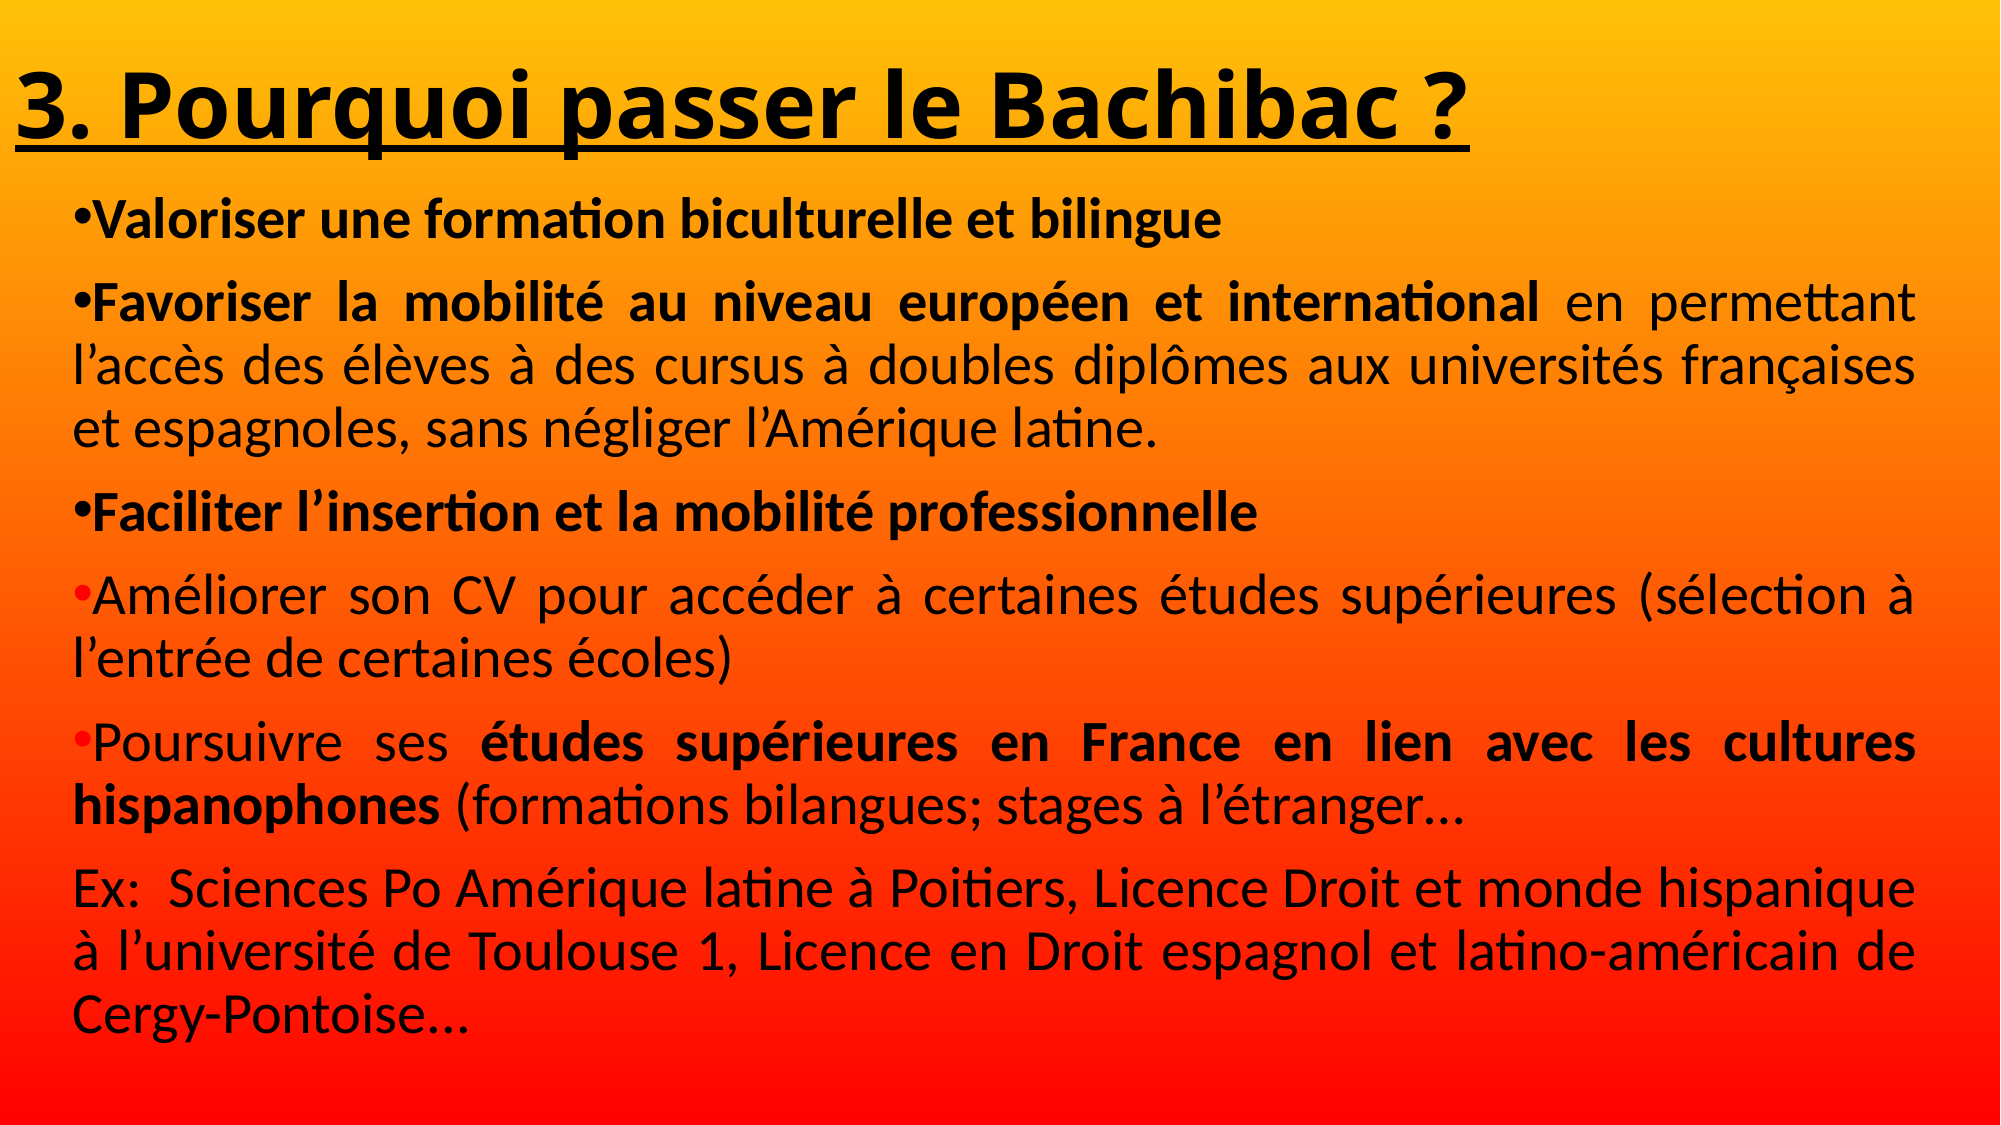

# 3. Pourquoi passer le Bachibac ?
Valoriser une formation biculturelle et bilingue
Favoriser la mobilité au niveau européen et international en permettant l’accès des élèves à des cursus à doubles diplômes aux universités françaises et espagnoles, sans négliger l’Amérique latine.
Faciliter l’insertion et la mobilité professionnelle
Améliorer son CV pour accéder à certaines études supérieures (sélection à l’entrée de certaines écoles)
Poursuivre ses études supérieures en France en lien avec les cultures hispanophones (formations bilangues; stages à l’étranger…
Ex: Sciences Po Amérique latine à Poitiers, Licence Droit et monde hispanique à l’université de Toulouse 1, Licence en Droit espagnol et latino-américain de Cergy-Pontoise...